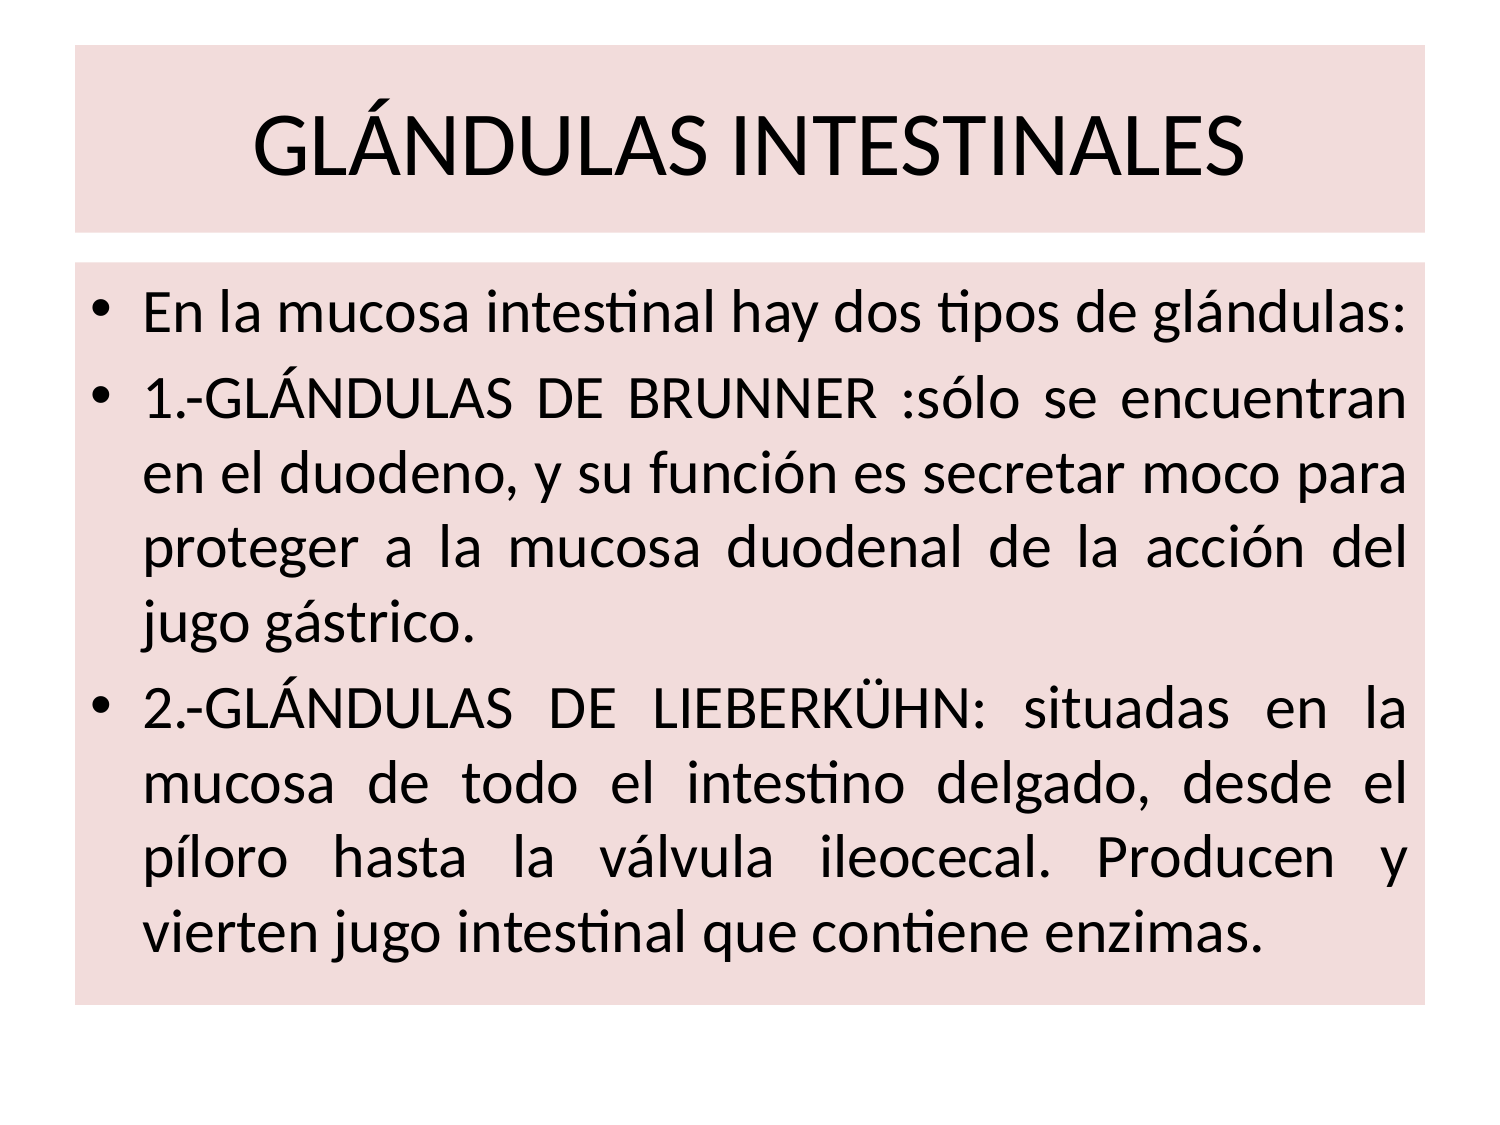

# GLÁNDULAS INTESTINALES
En la mucosa intestinal hay dos tipos de glándulas:
1.-GLÁNDULAS DE BRUNNER :sólo se encuentran en el duodeno, y su función es secretar moco para proteger a la mucosa duodenal de la acción del jugo gástrico.
2.-GLÁNDULAS DE LIEBERKÜHN: situadas en la mucosa de todo el intestino delgado, desde el píloro hasta la válvula ileocecal. Producen y vierten jugo intestinal que contiene enzimas.